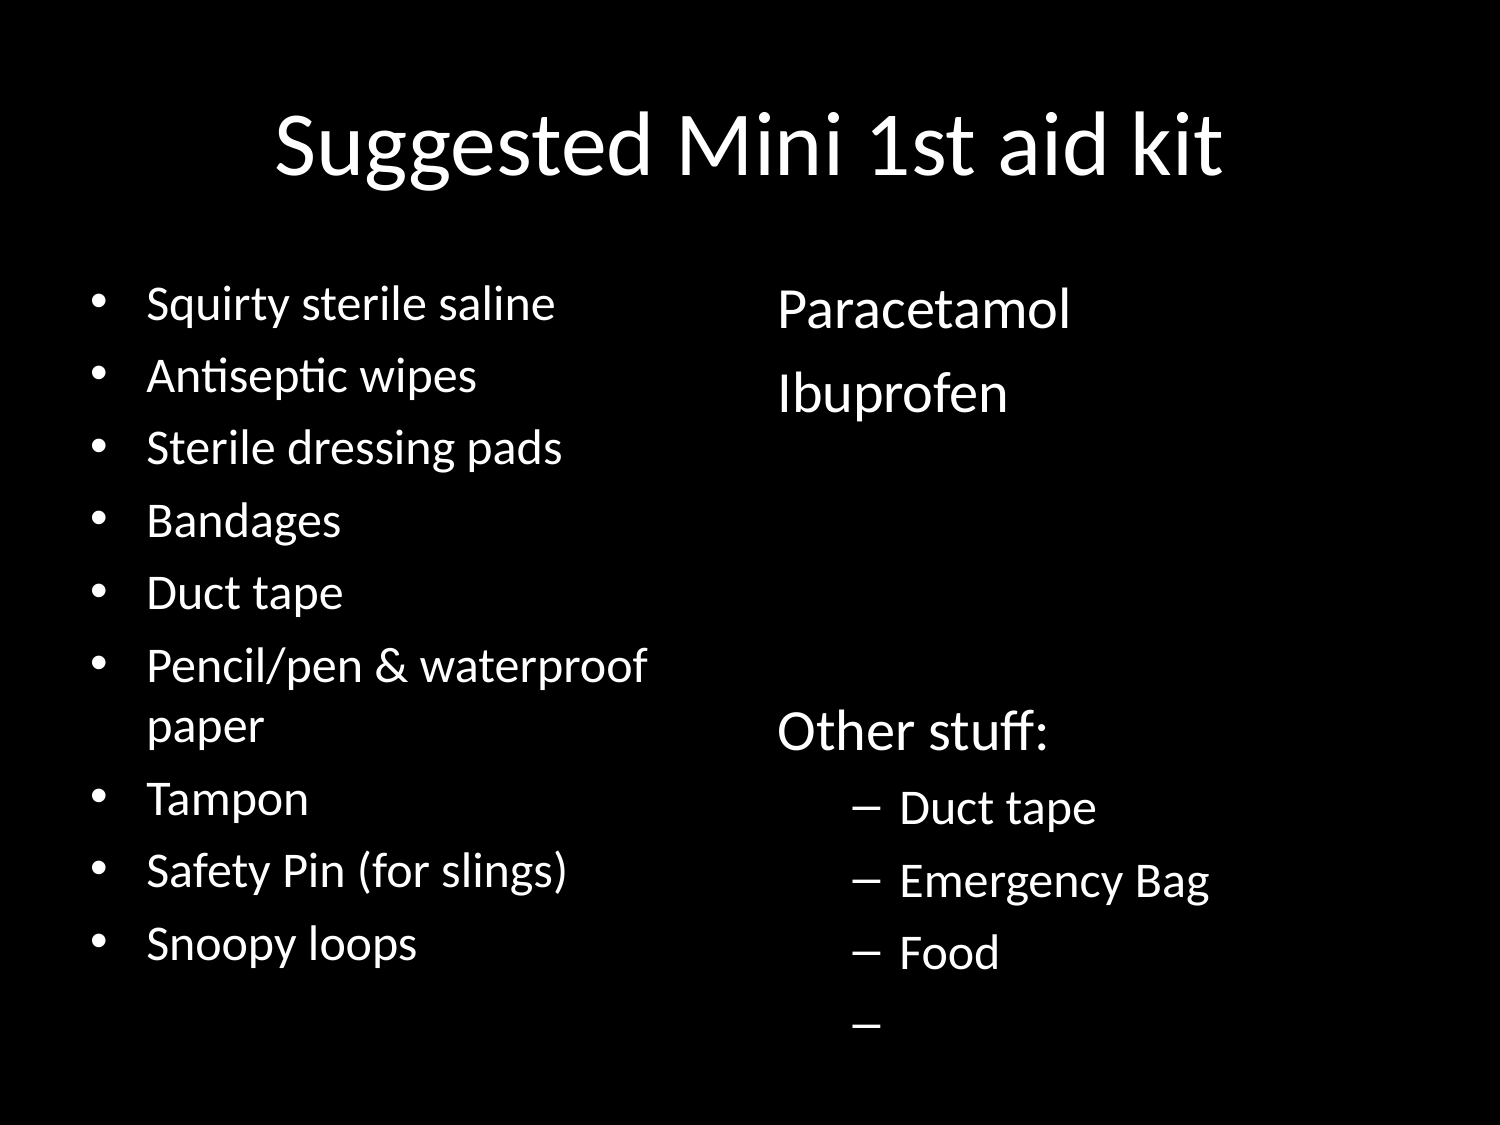

# Suggested Mini 1st aid kit
Squirty sterile saline
Antiseptic wipes
Sterile dressing pads
Bandages
Duct tape
Pencil/pen & waterproof paper
Tampon
Safety Pin (for slings)
Snoopy loops
Paracetamol
Ibuprofen
Other stuff:
Duct tape
Emergency Bag
Food